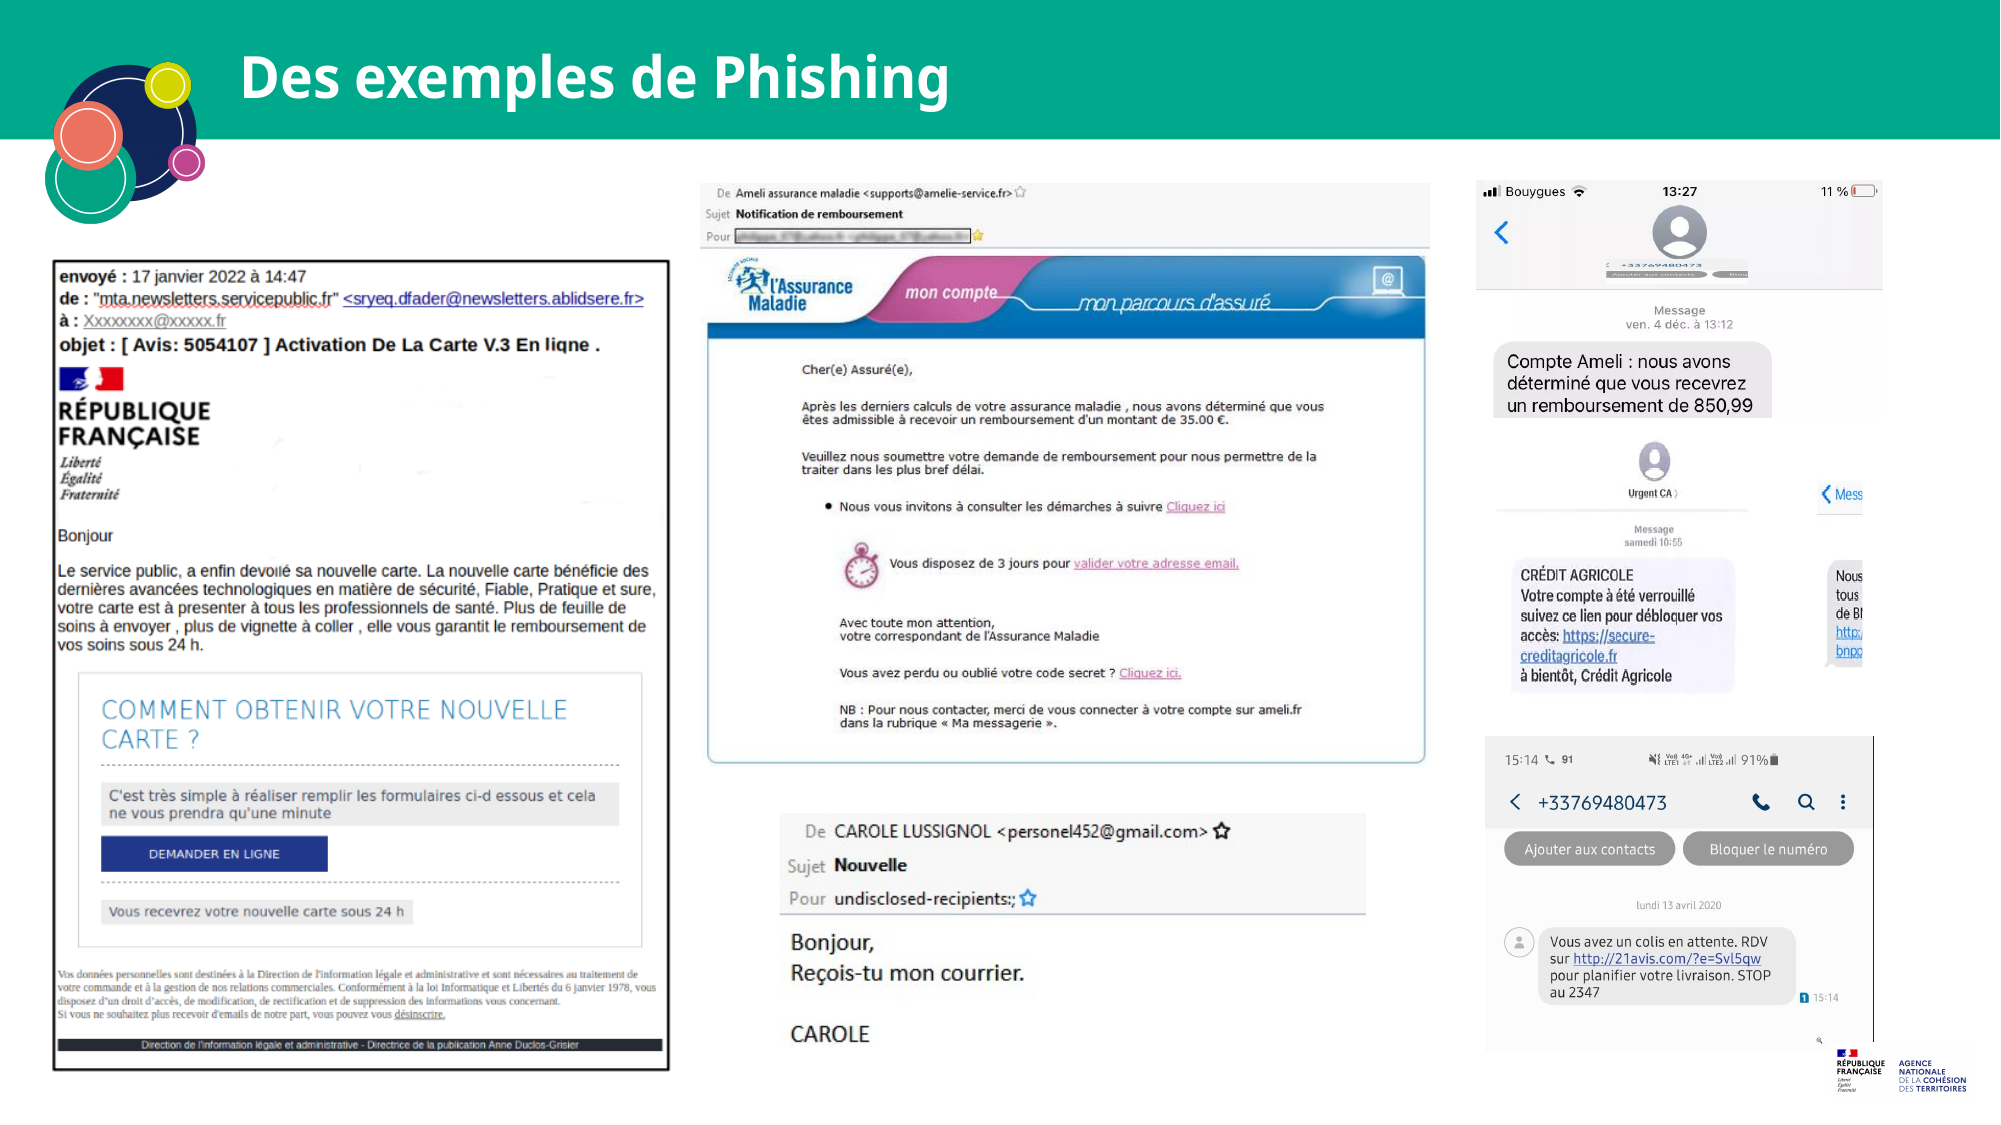

Des exemples de Phishing
Envoi d’un message « inquiétant” et urgent qui reprend toutes les codes d’un mail ou d’un message officiel